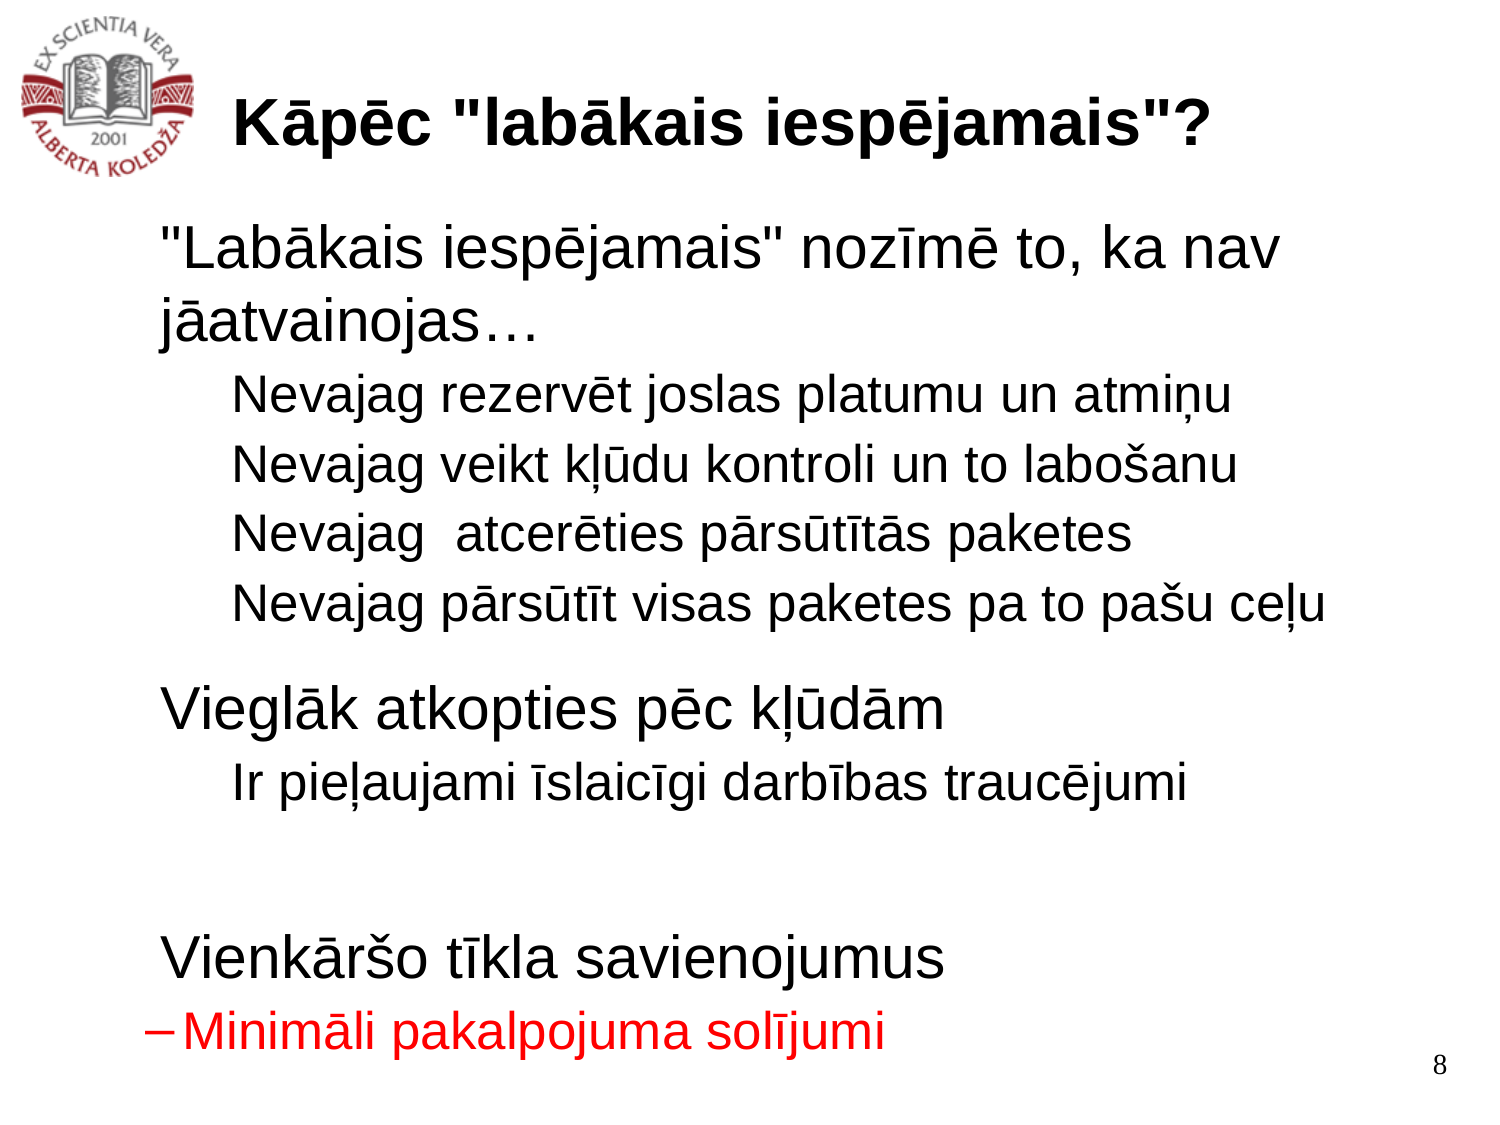

# Kāpēc "labākais iespējamais"?
"Labākais iespējamais" nozīmē to, ka nav jāatvainojas…
Nevajag rezervēt joslas platumu un atmiņu
Nevajag veikt kļūdu kontroli un to labošanu
Nevajag atcerēties pārsūtītās paketes
Nevajag pārsūtīt visas paketes pa to pašu ceļu
Vieglāk atkopties pēc kļūdām
Ir pieļaujami īslaicīgi darbības traucējumi
Vienkāršo tīkla savienojumus
Minimāli pakalpojuma solījumi